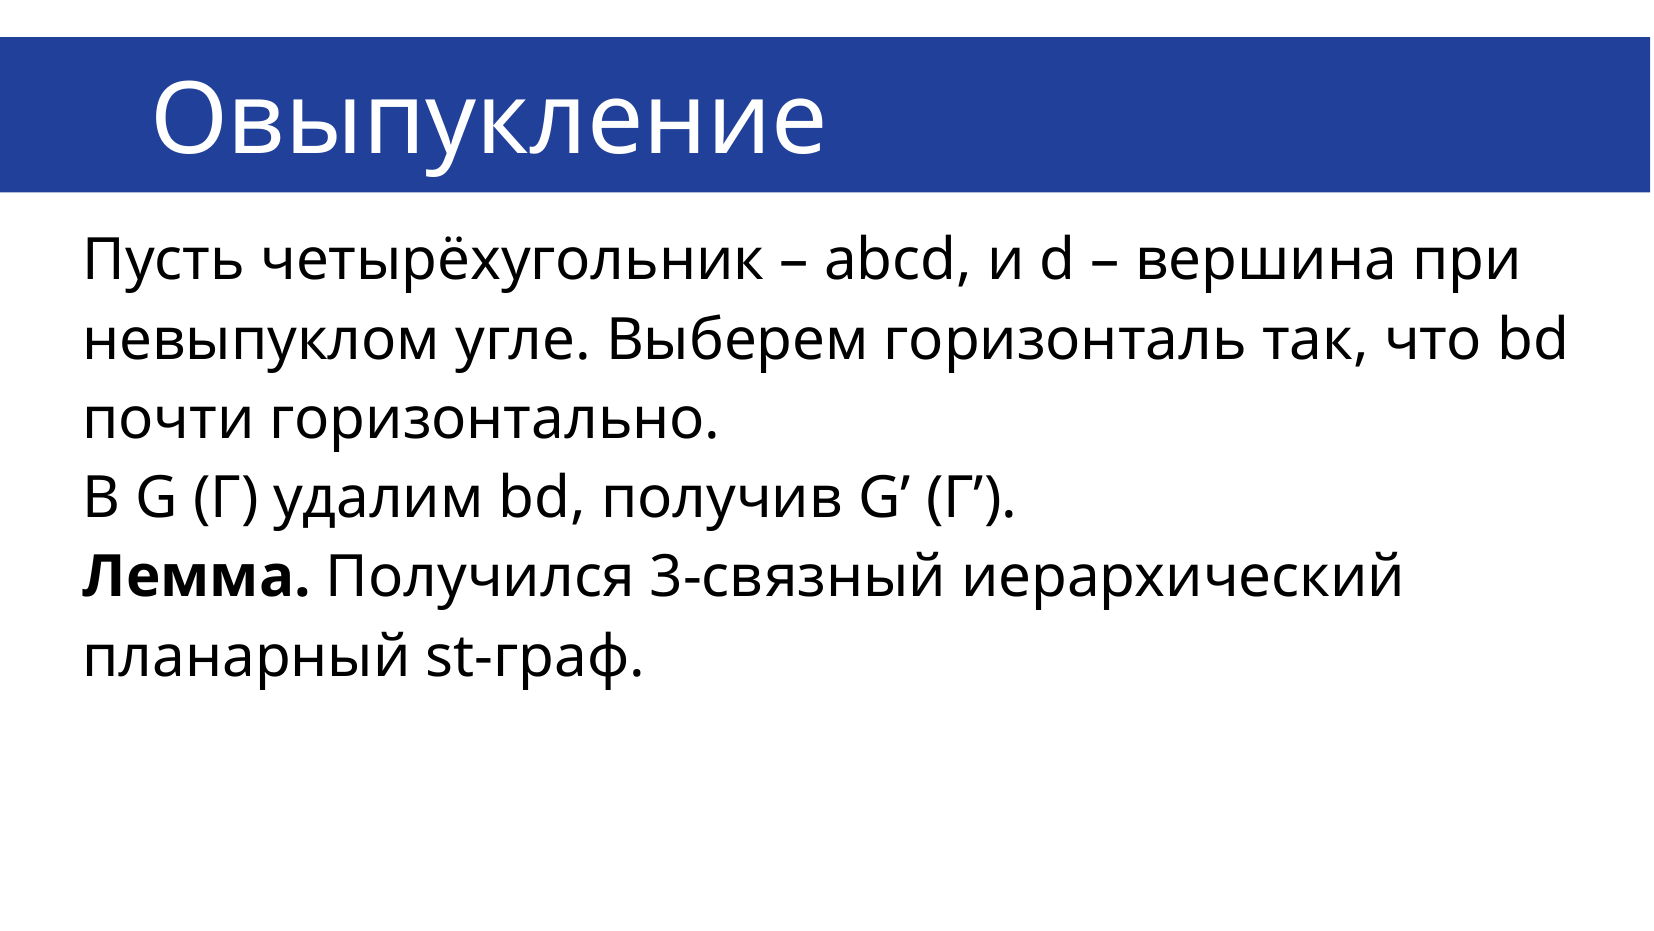

# Овыпукление
Пусть четырёхугольник – abcd, и d – вершина при невыпуклом угле. Выберем горизонталь так, что bd почти горизонтально.
В G (Г) удалим bd, получив G’ (Г’).
Лемма. Получился 3-связный иерархический планарный st-граф.